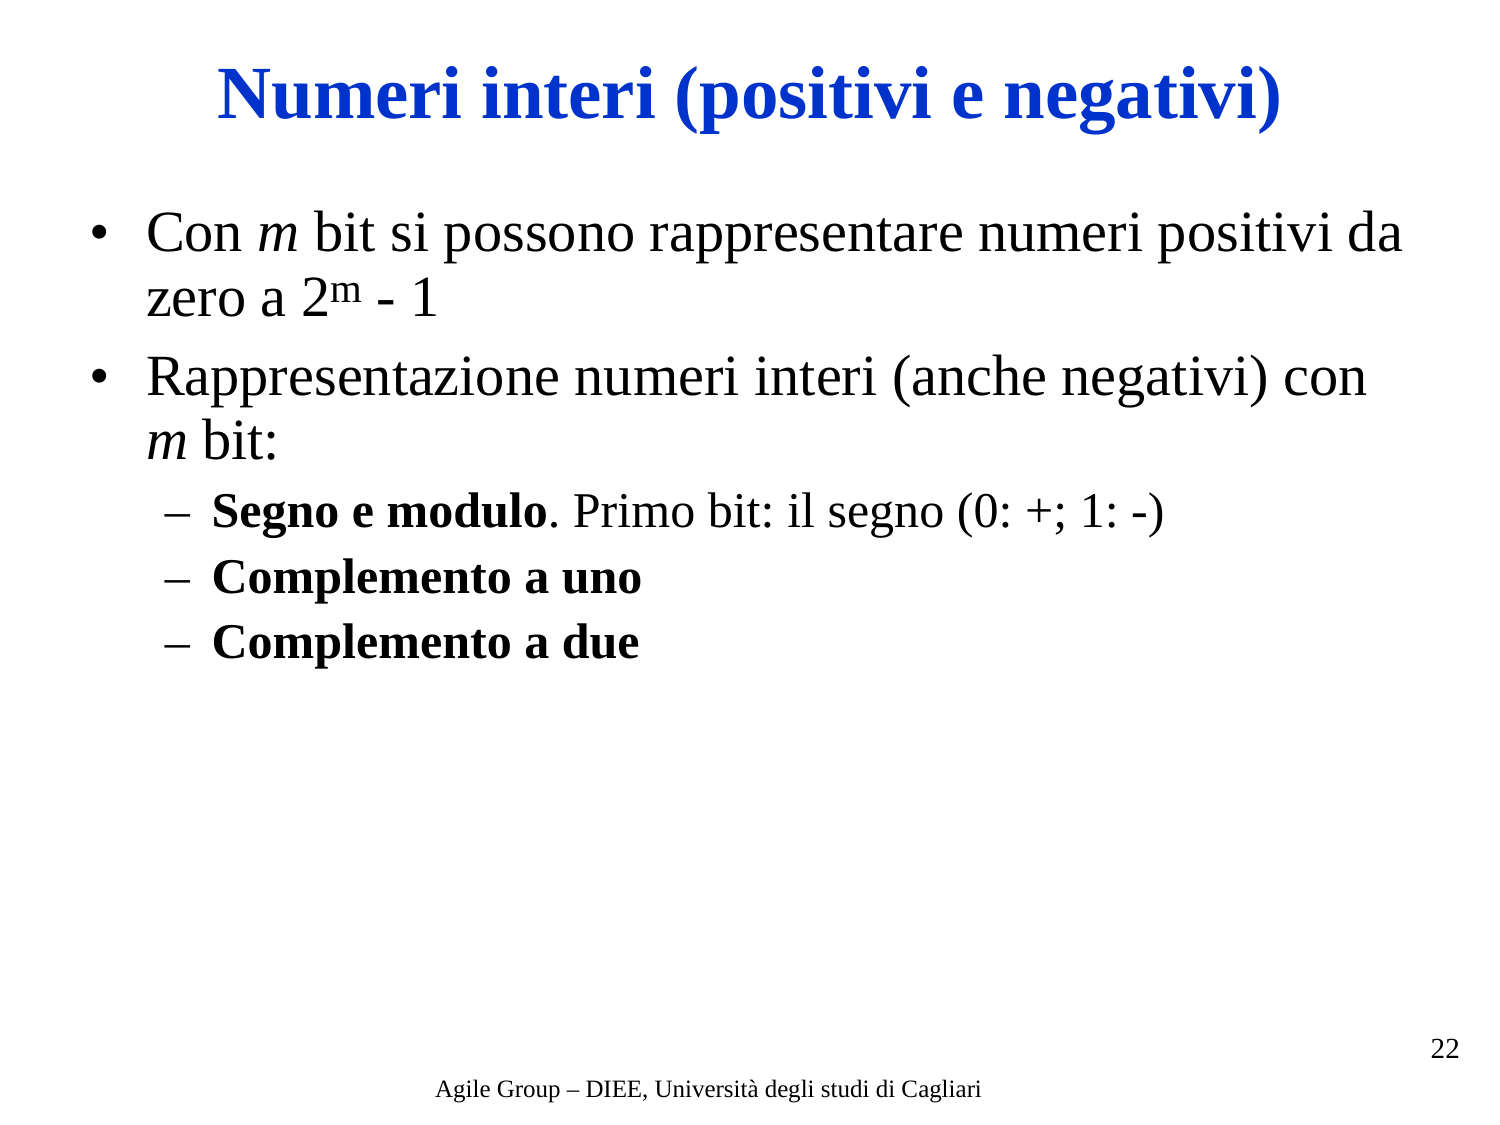

# Numeri interi (positivi e negativi)
Con m bit si possono rappresentare numeri positivi da zero a 2m - 1
Rappresentazione numeri interi (anche negativi) con m bit:
Segno e modulo. Primo bit: il segno (0: +; 1: -)
Complemento a uno
Complemento a due
22